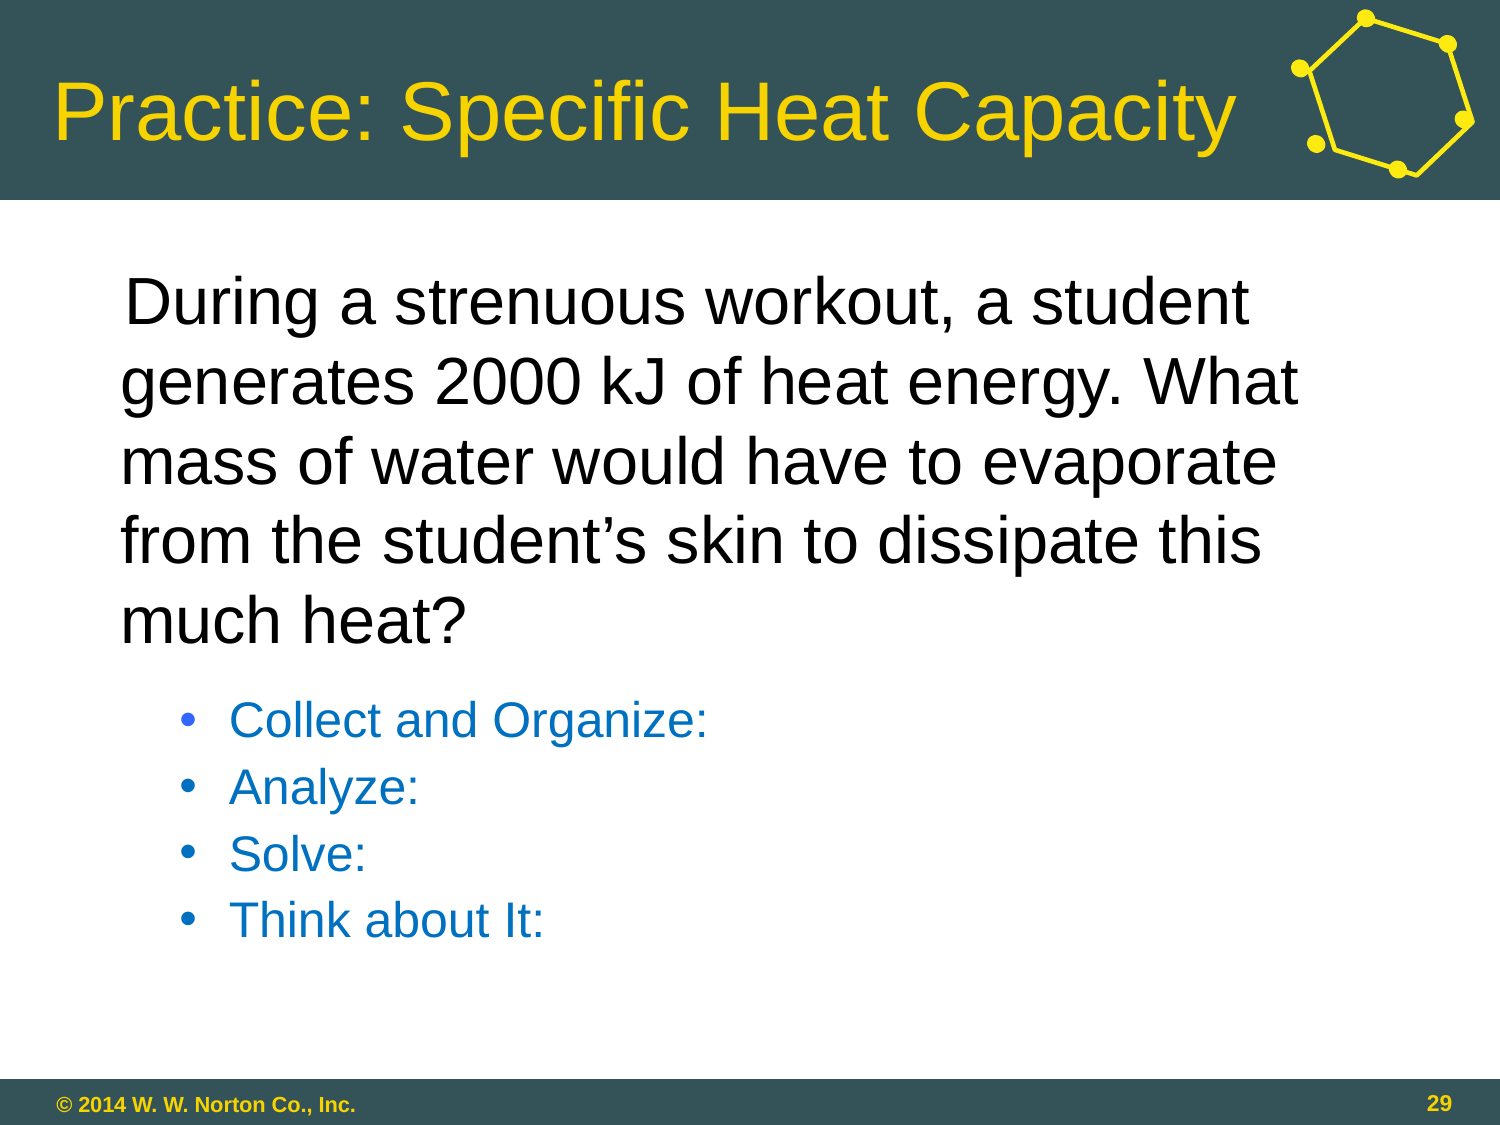

Practice: Specific Heat Capacity
# During a strenuous workout, a student generates 2000 kJ of heat energy. What mass of water would have to evaporate from the student’s skin to dissipate this much heat?
 Collect and Organize:
 Analyze:
 Solve:
 Think about It: